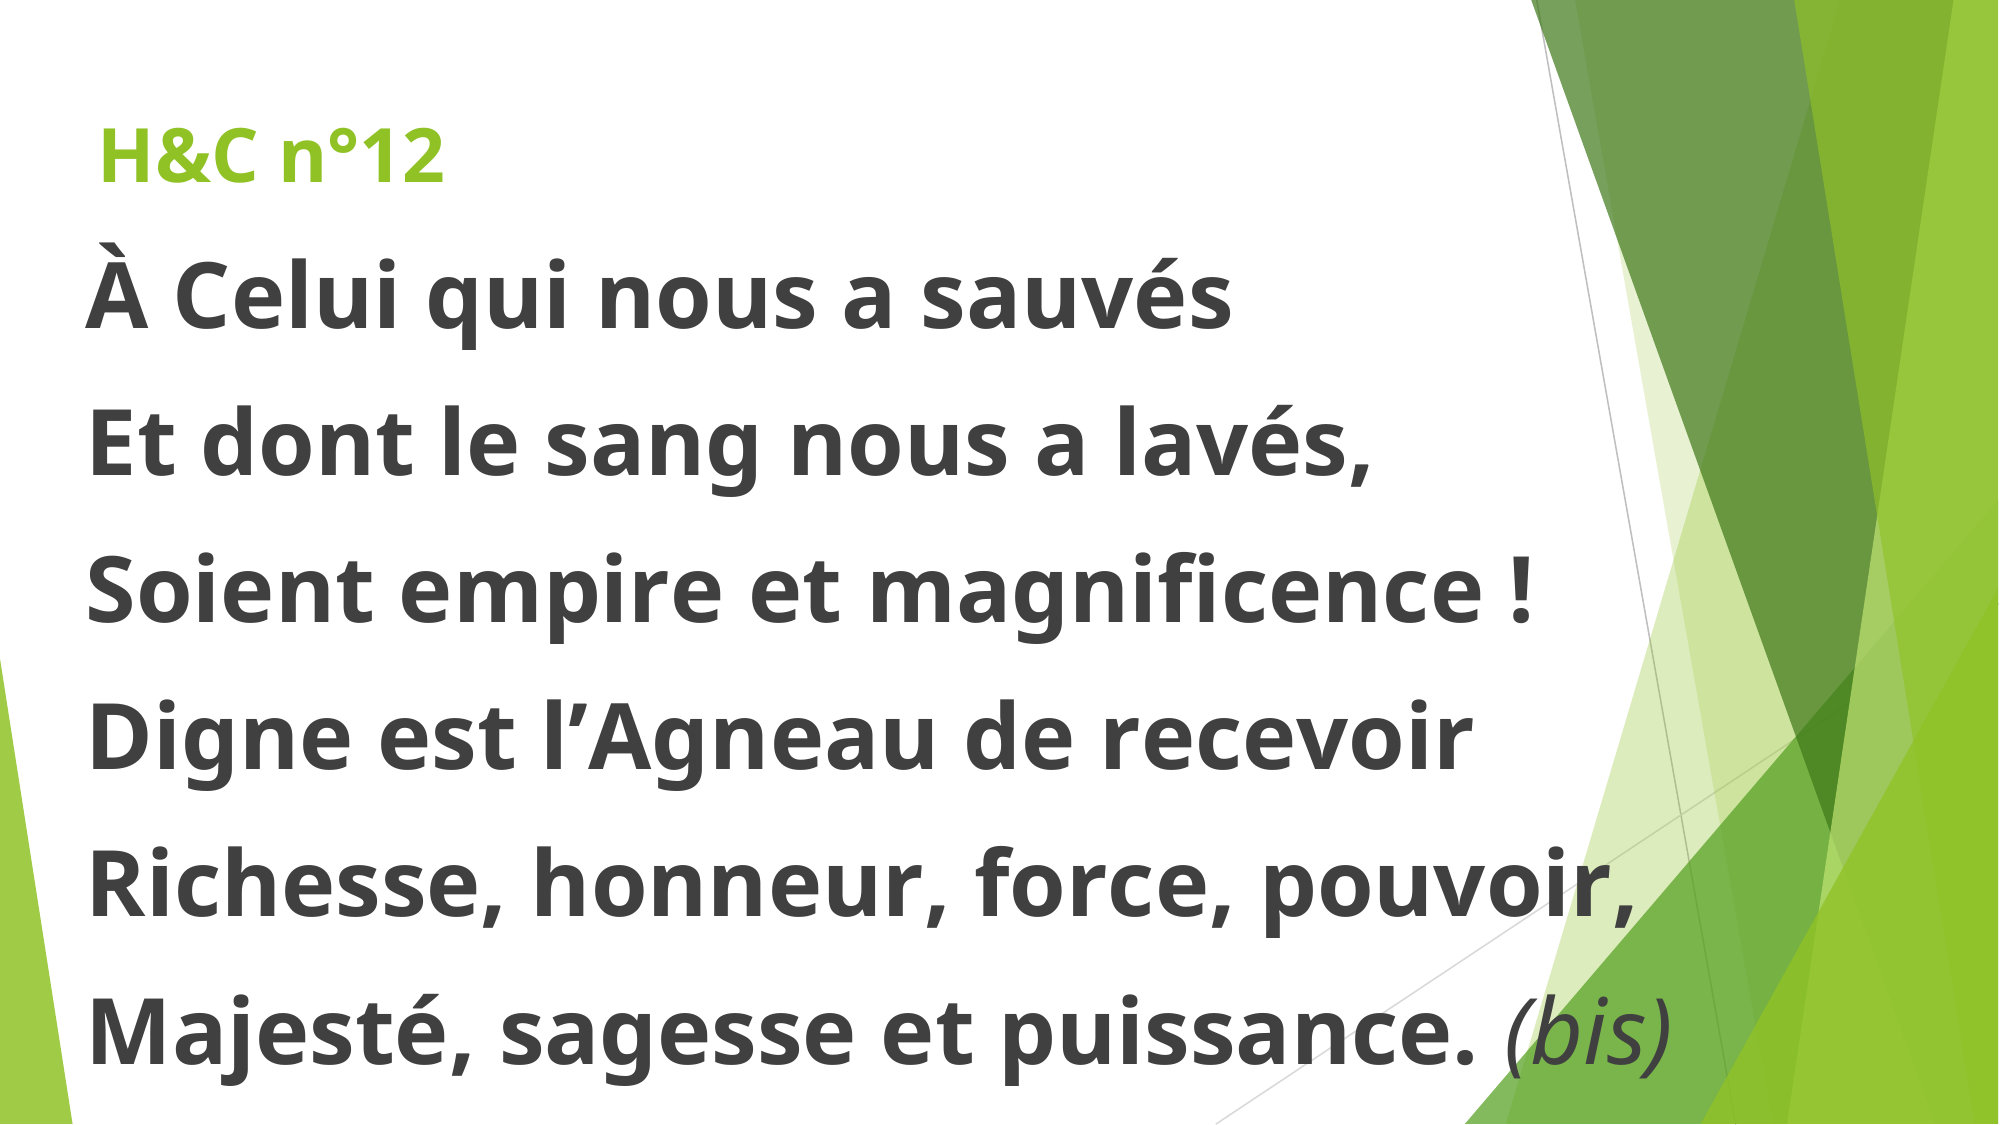

H&C n°12
À Celui qui nous a sauvés
Et dont le sang nous a lavés,
Soient empire et magnificence !
Digne est l’Agneau de recevoir
Richesse, honneur, force, pouvoir,
Majesté, sagesse et puissance. (bis)